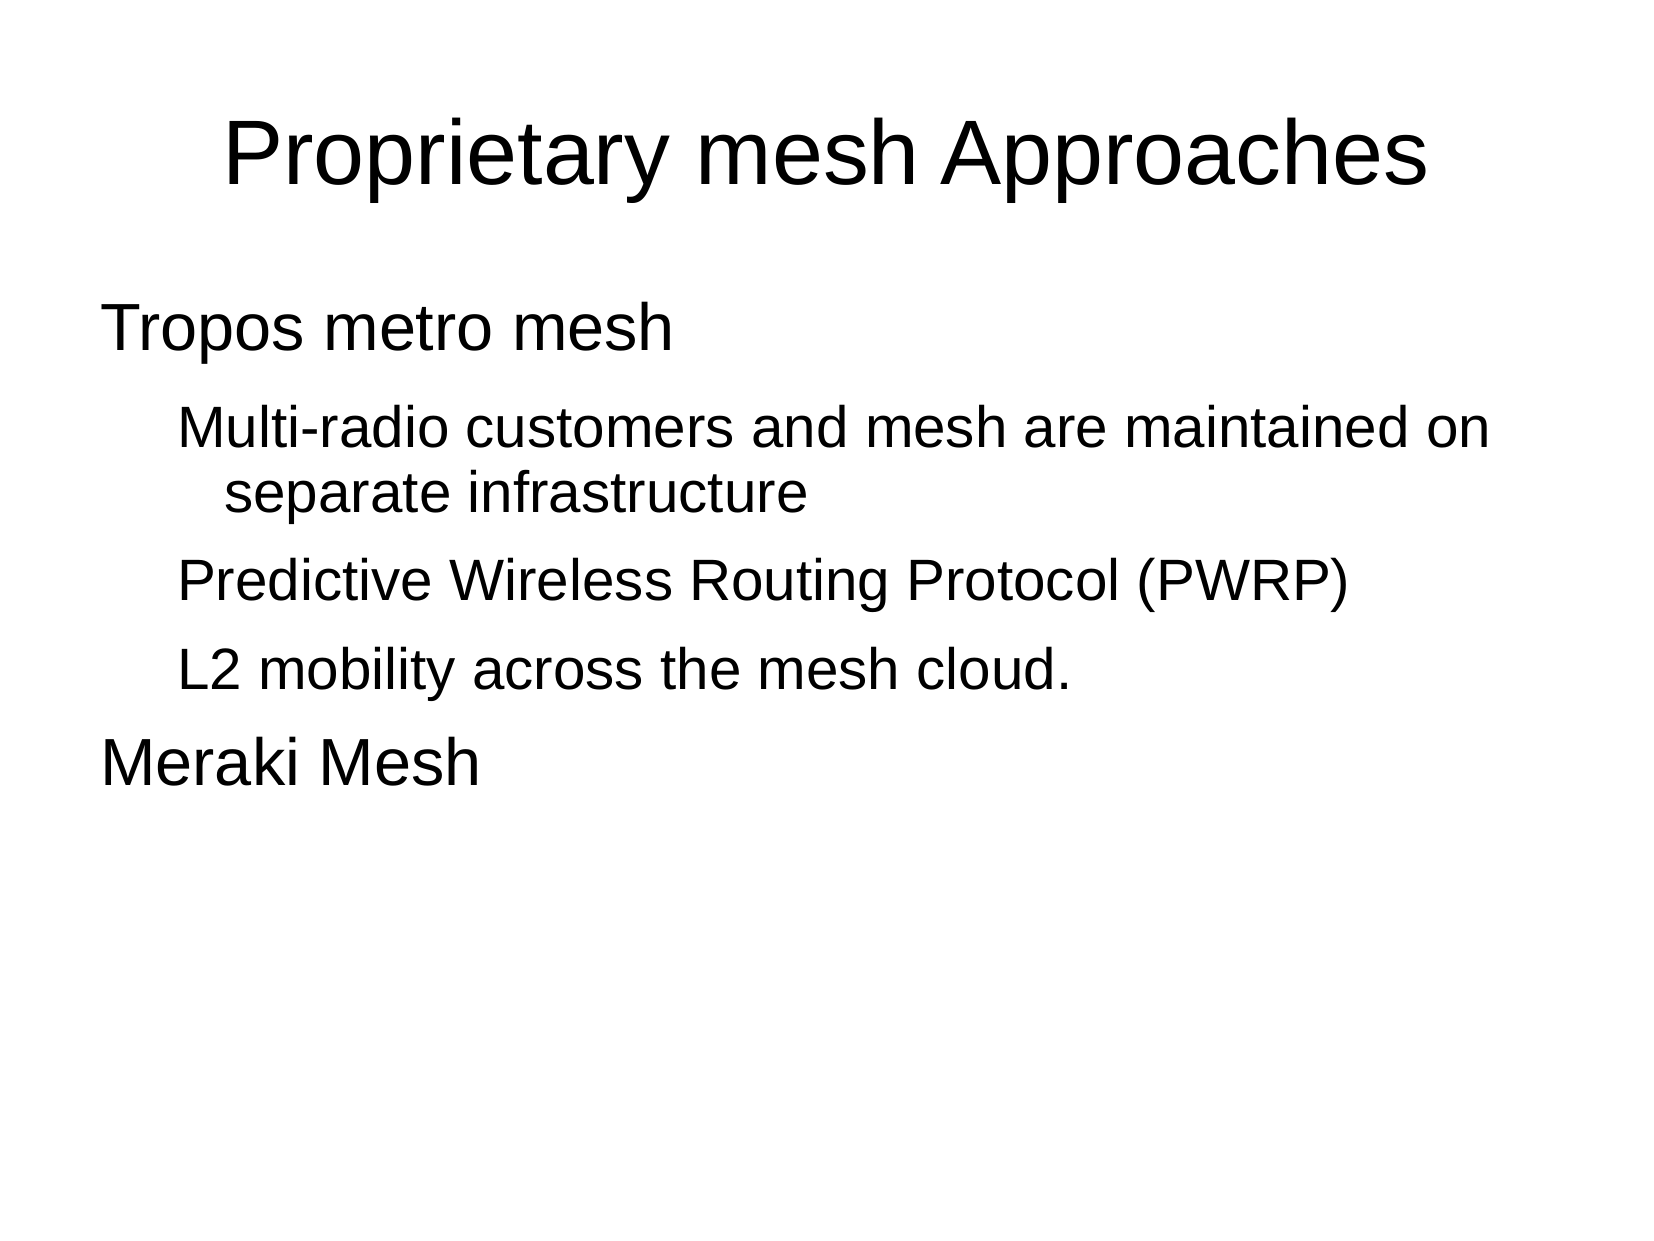

# Proprietary mesh Approaches
Tropos metro mesh
Multi-radio customers and mesh are maintained on separate infrastructure
Predictive Wireless Routing Protocol (PWRP)
L2 mobility across the mesh cloud.
Meraki Mesh